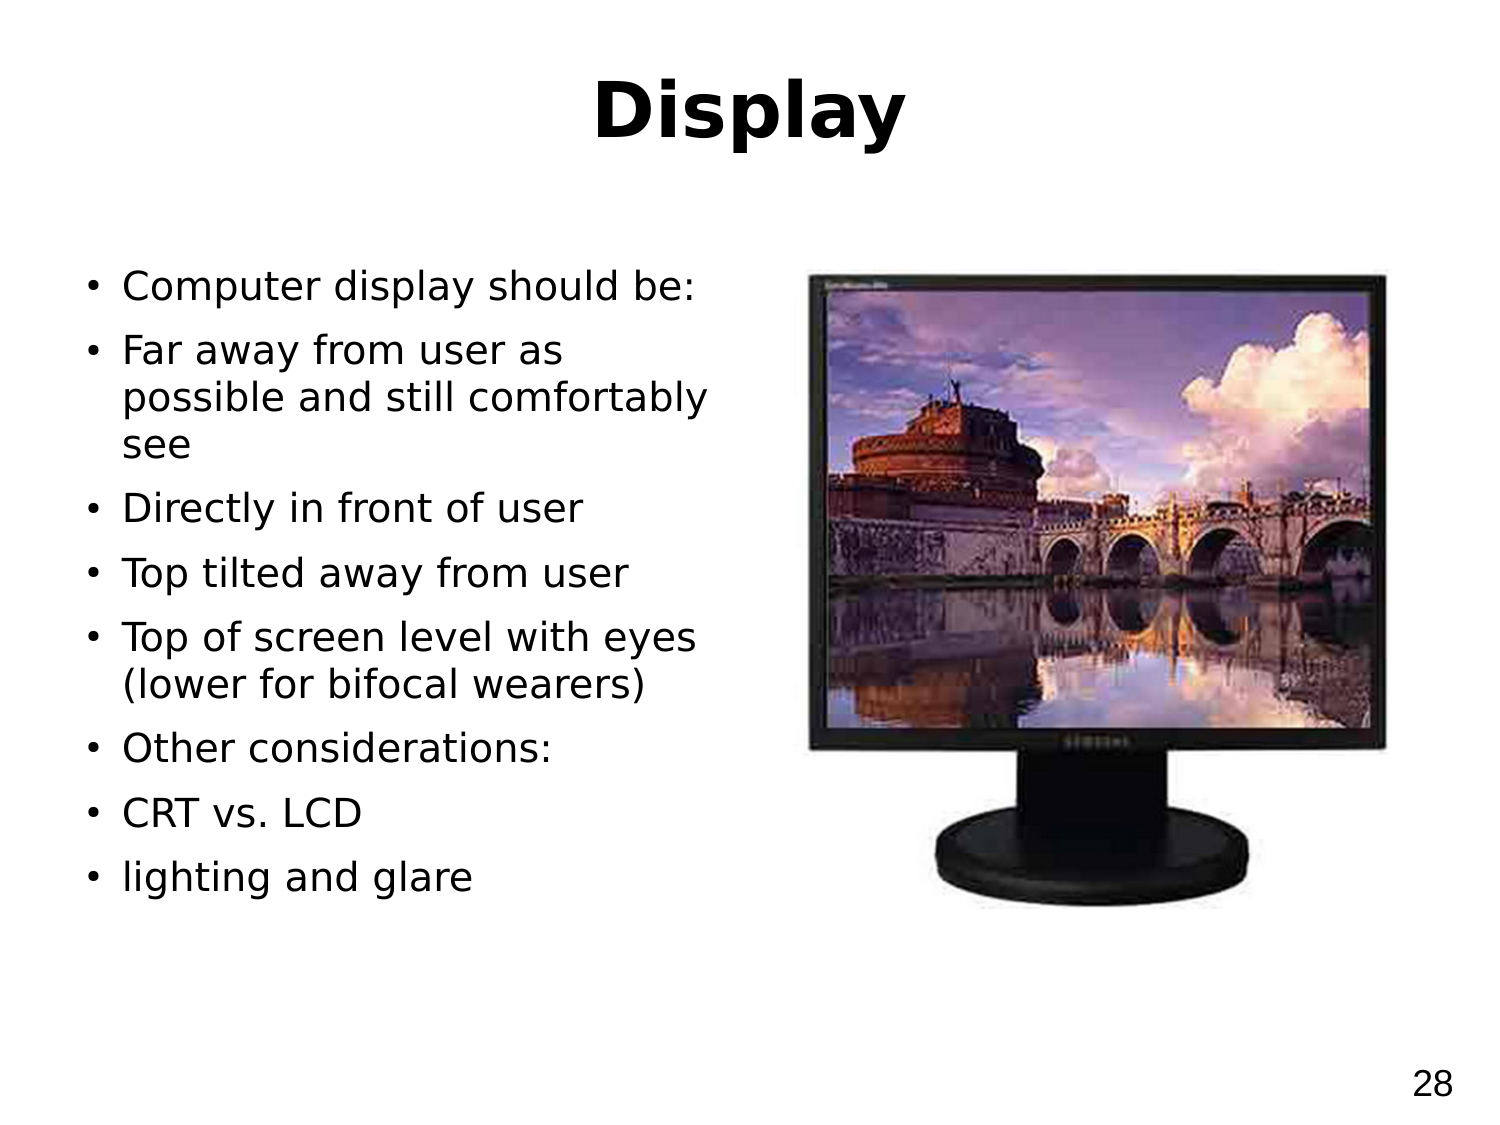

Display
# Computer display should be:
Far away from user as possible and still comfortably see
Directly in front of user
Top tilted away from user
Top of screen level with eyes (lower for bifocal wearers)
Other considerations:
CRT vs. LCD
lighting and glare